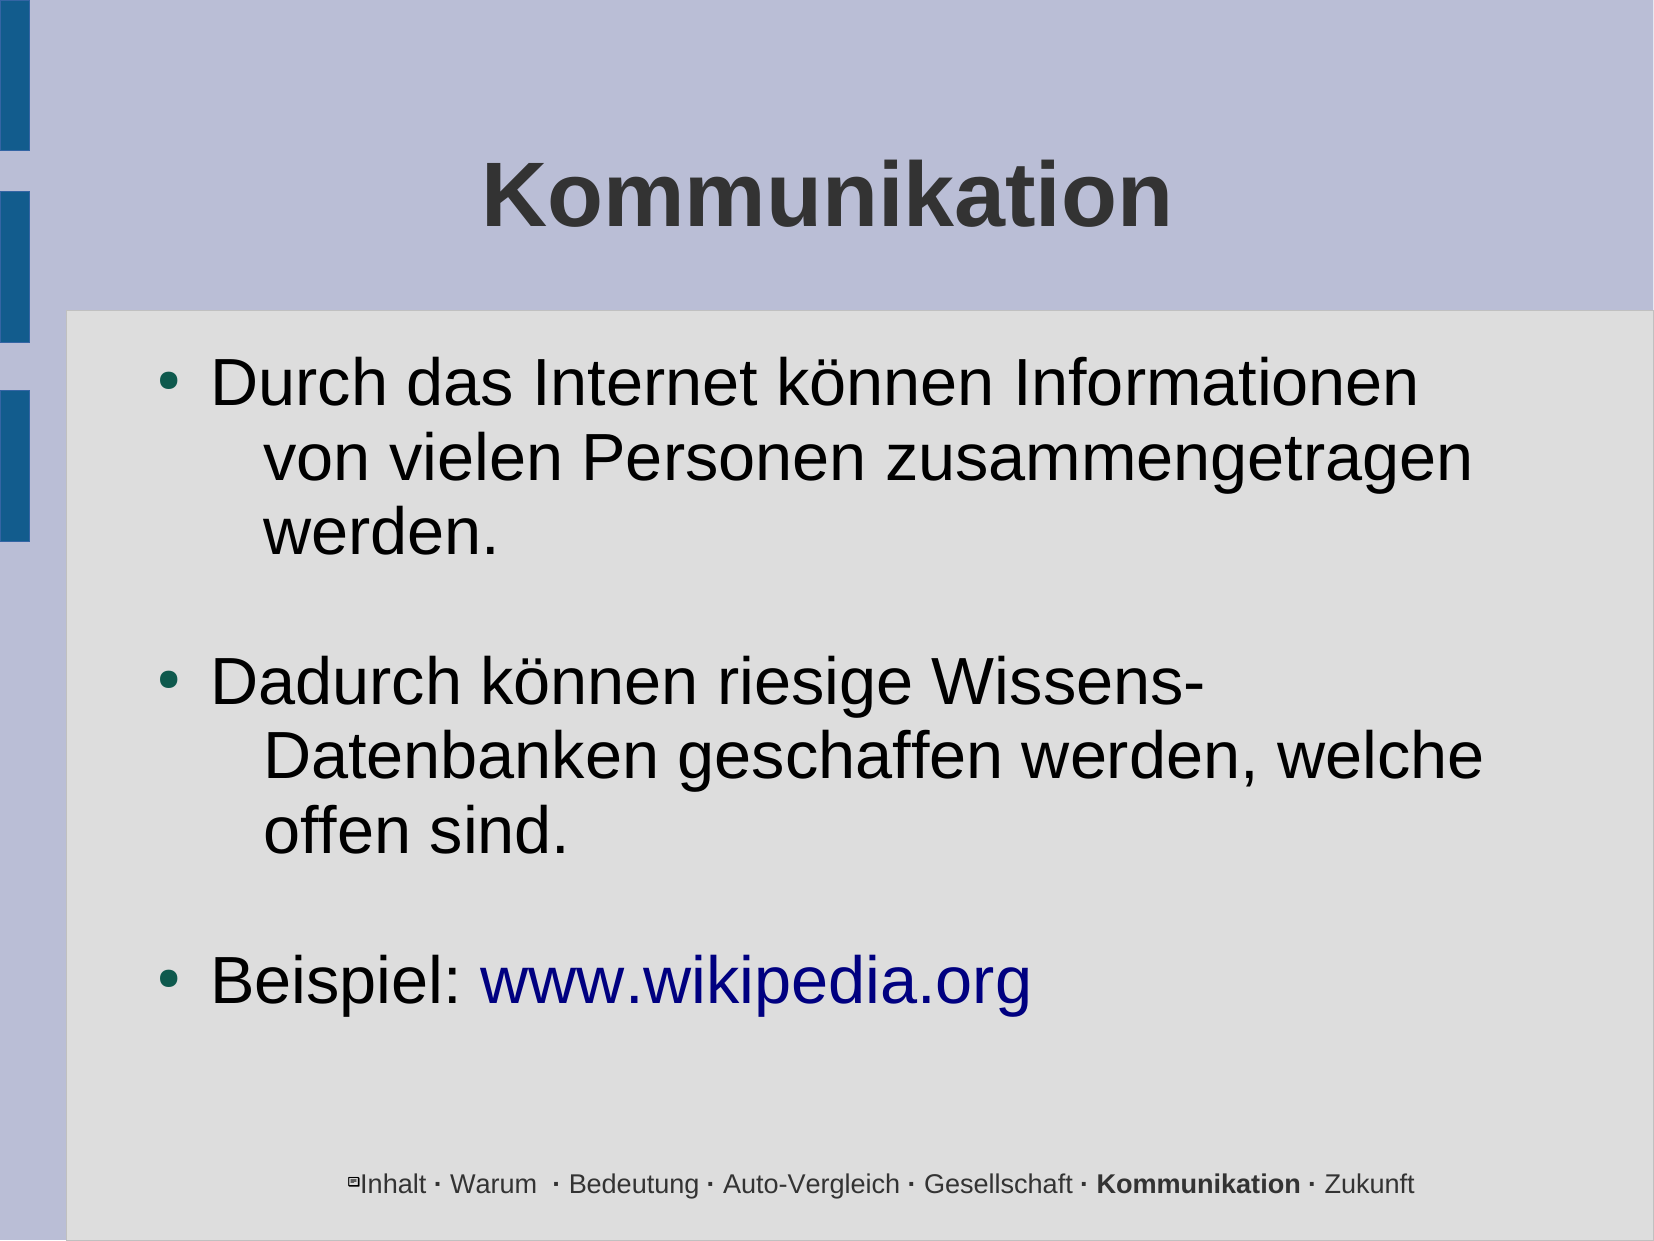

# Kommunikation
Durch das Internet können Informationen von vielen Personen zusammengetragen werden.
Dadurch können riesige Wissens-Datenbanken geschaffen werden, welche offen sind.
Beispiel: www.wikipedia.org
Inhalt · Warum · Bedeutung · Auto-Vergleich · Gesellschaft · Kommunikation · Zukunft